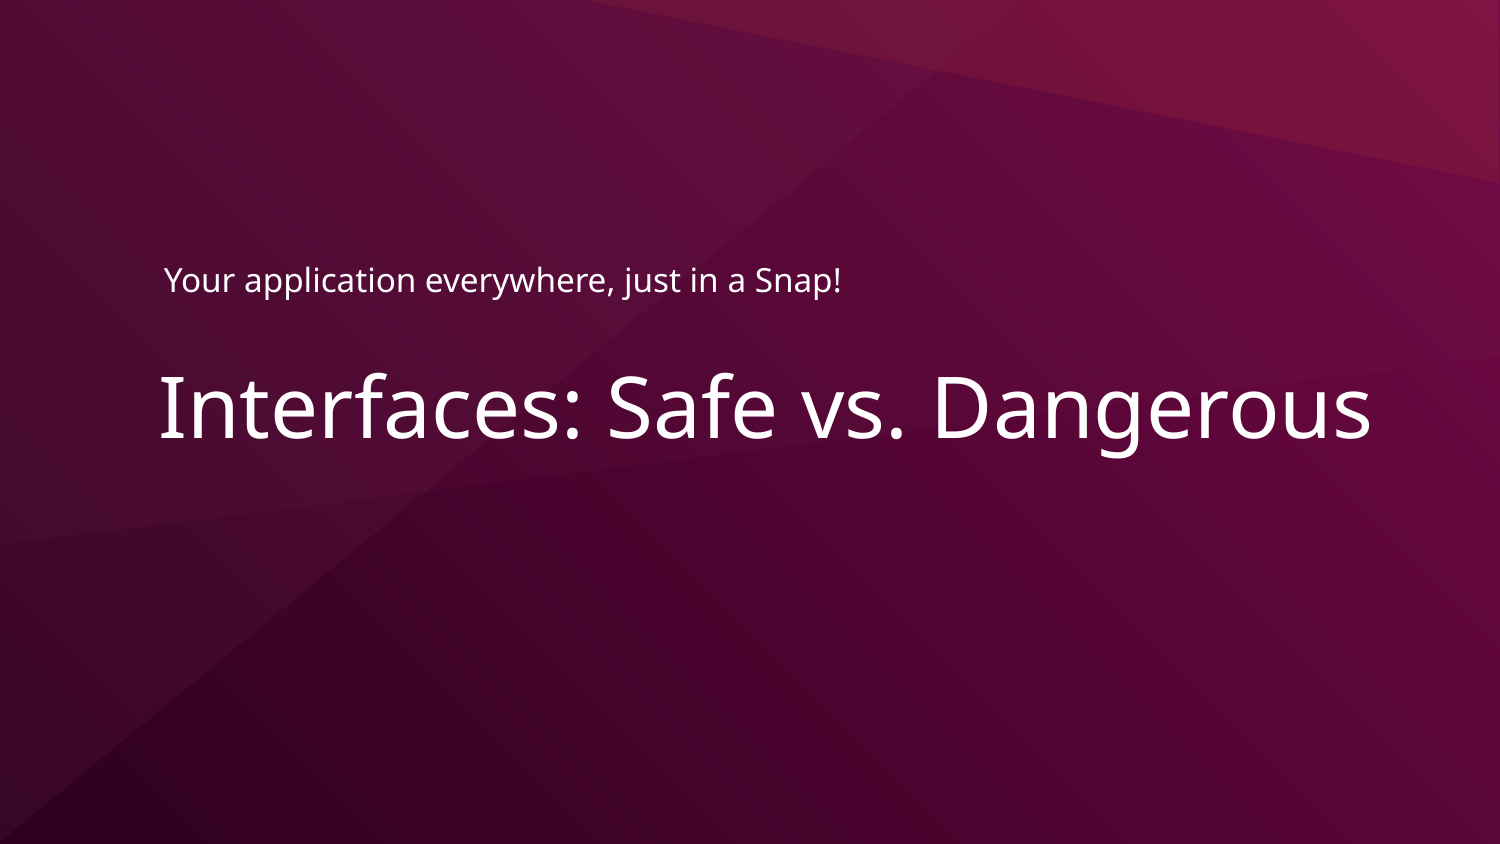

Your application everywhere, just in a Snap!
# Interfaces: Safe vs. Dangerous